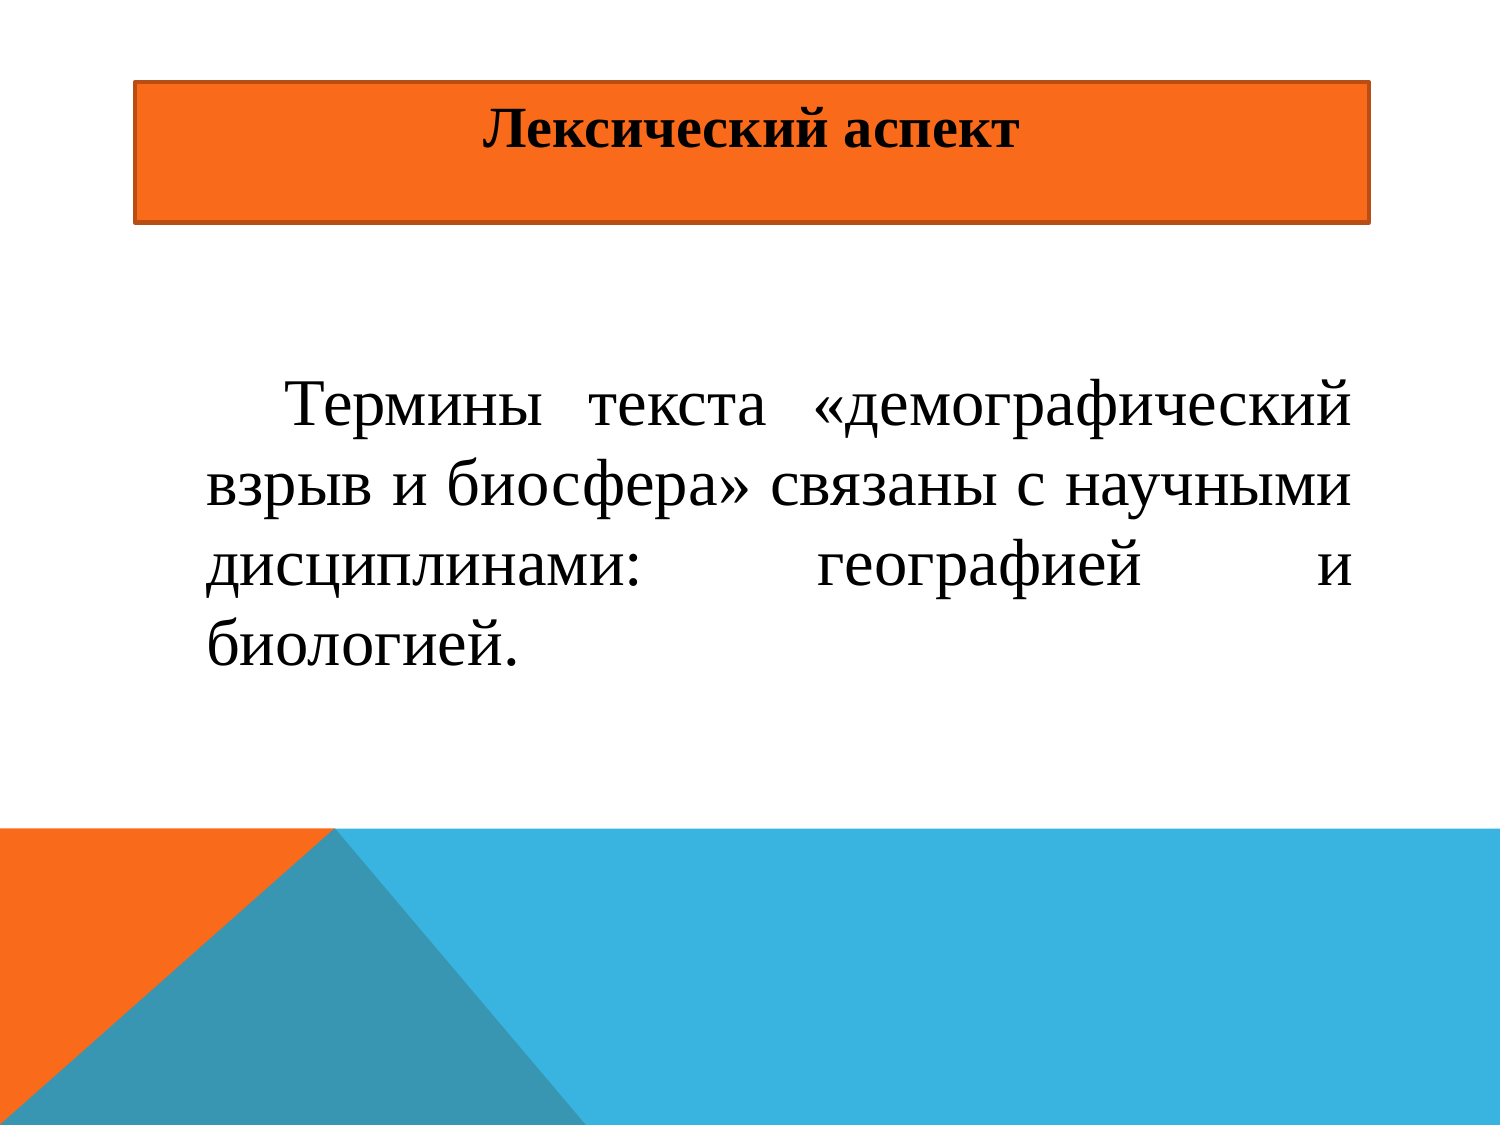

# Лексический аспект
 Термины текста «демографический взрыв и биосфера» связаны с научными дисциплинами: географией и биологией.